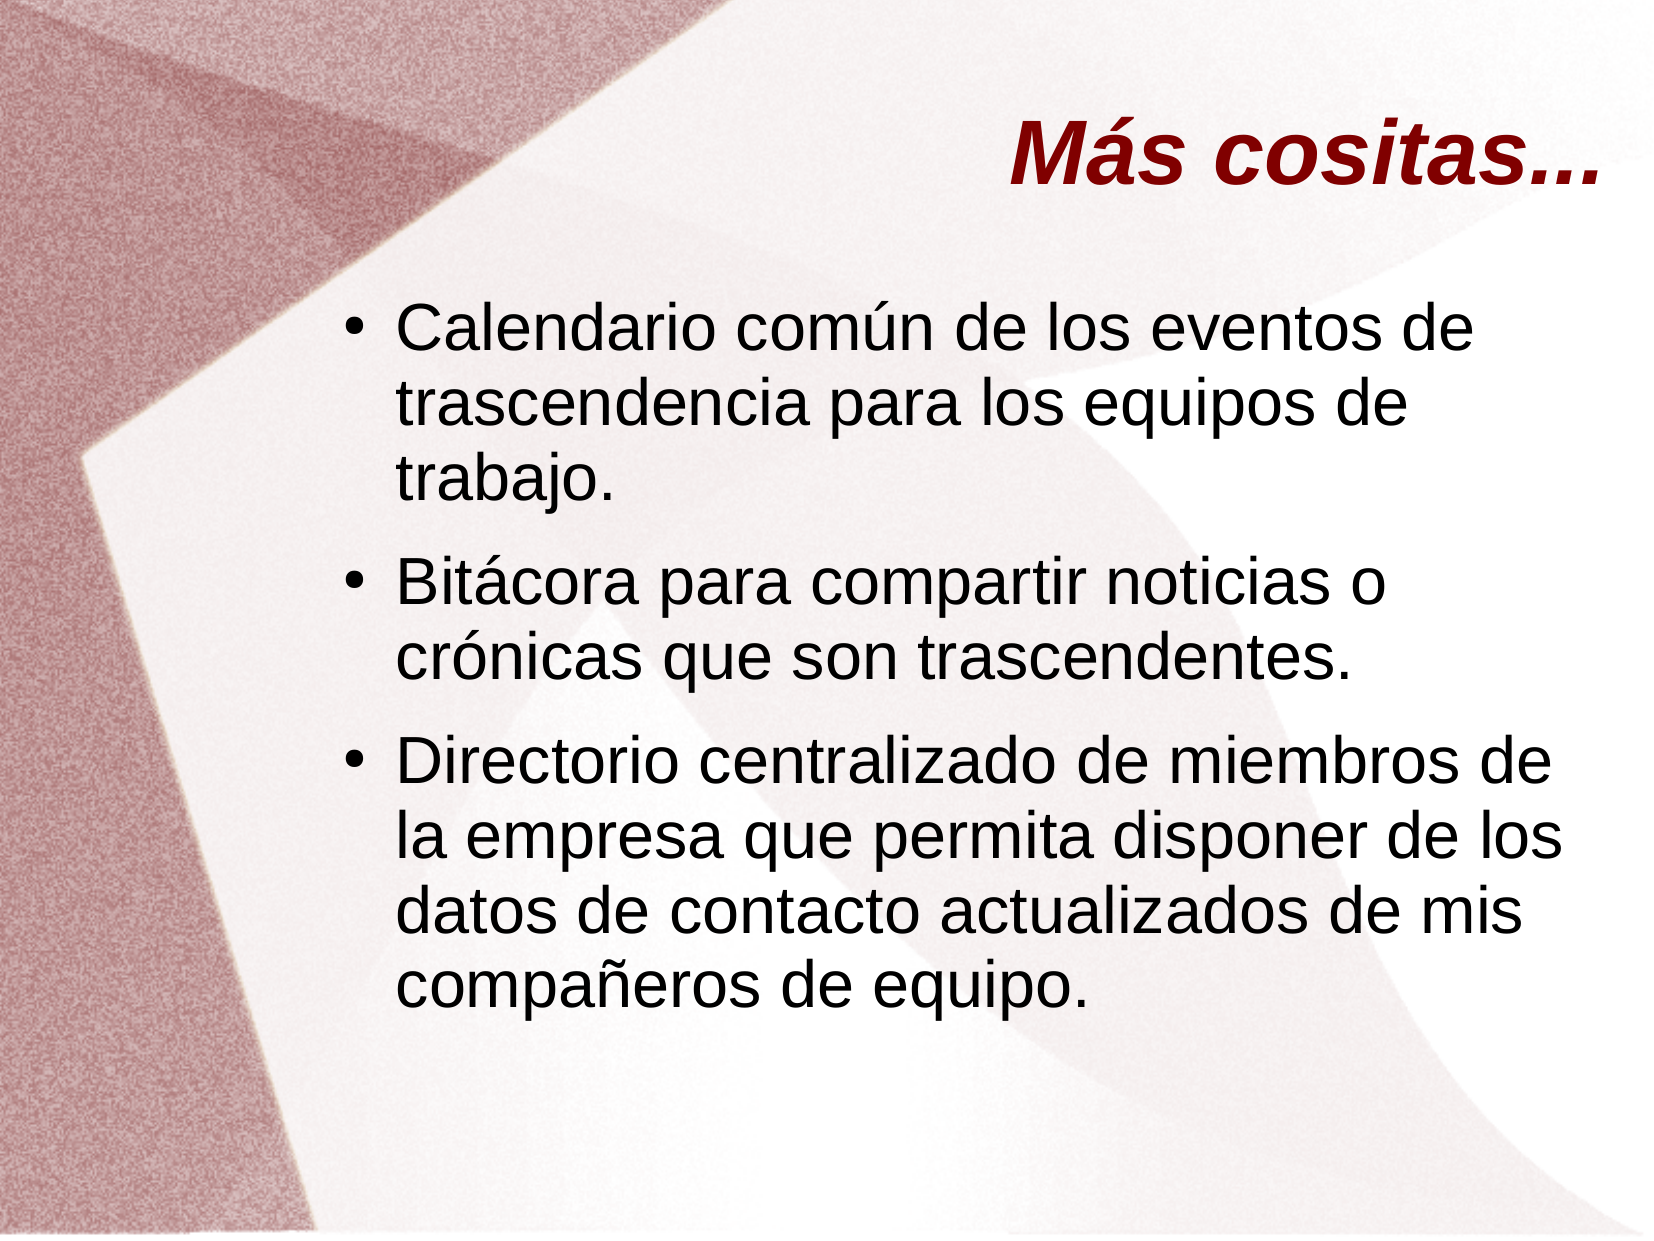

# Más cositas...
Calendario común de los eventos de trascendencia para los equipos de trabajo.
Bitácora para compartir noticias o crónicas que son trascendentes.
Directorio centralizado de miembros de la empresa que permita disponer de los datos de contacto actualizados de mis compañeros de equipo.